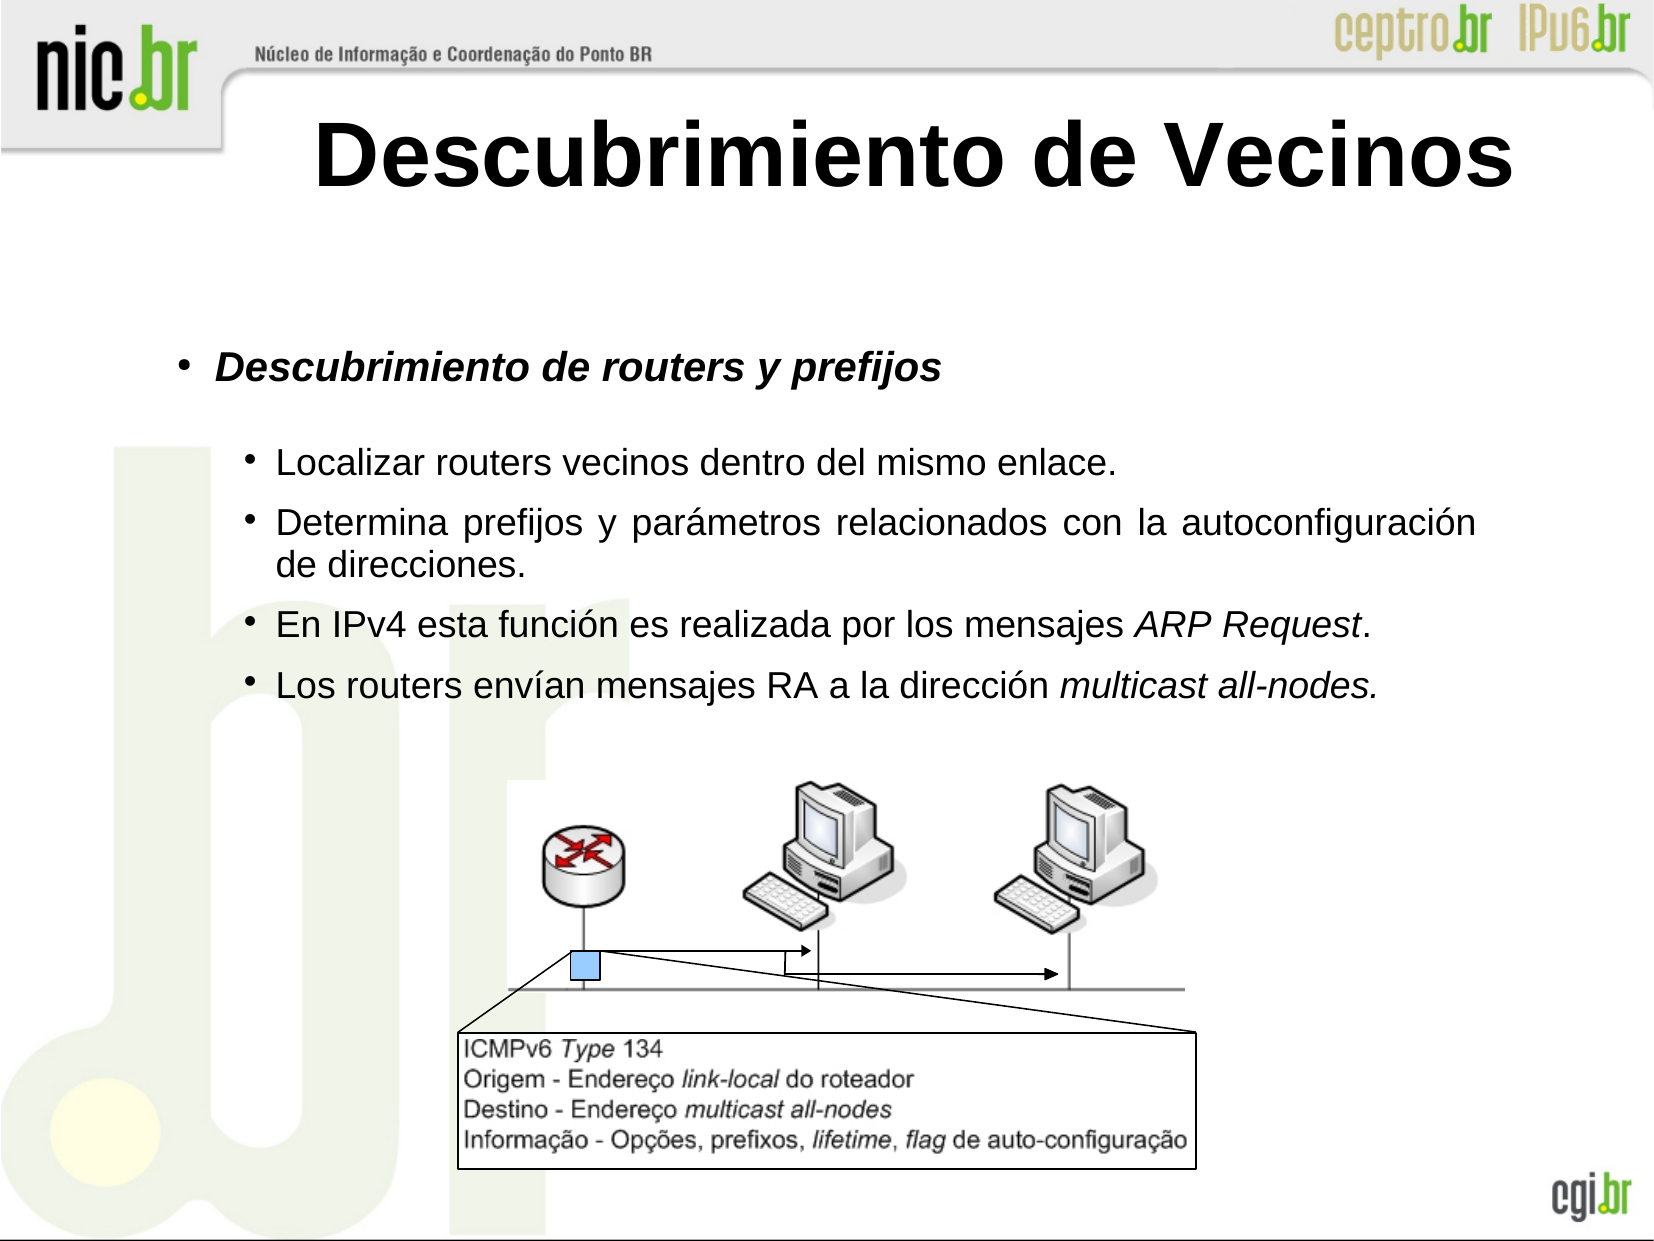

Descubrimiento de Vecinos
 Descubrimiento de routers y prefijos
Localizar routers vecinos dentro del mismo enlace.
Determina prefijos y parámetros relacionados con la autoconfiguración de direcciones.
En IPv4 esta función es realizada por los mensajes ARP Request.
Los routers envían mensajes RA a la dirección multicast all-nodes.